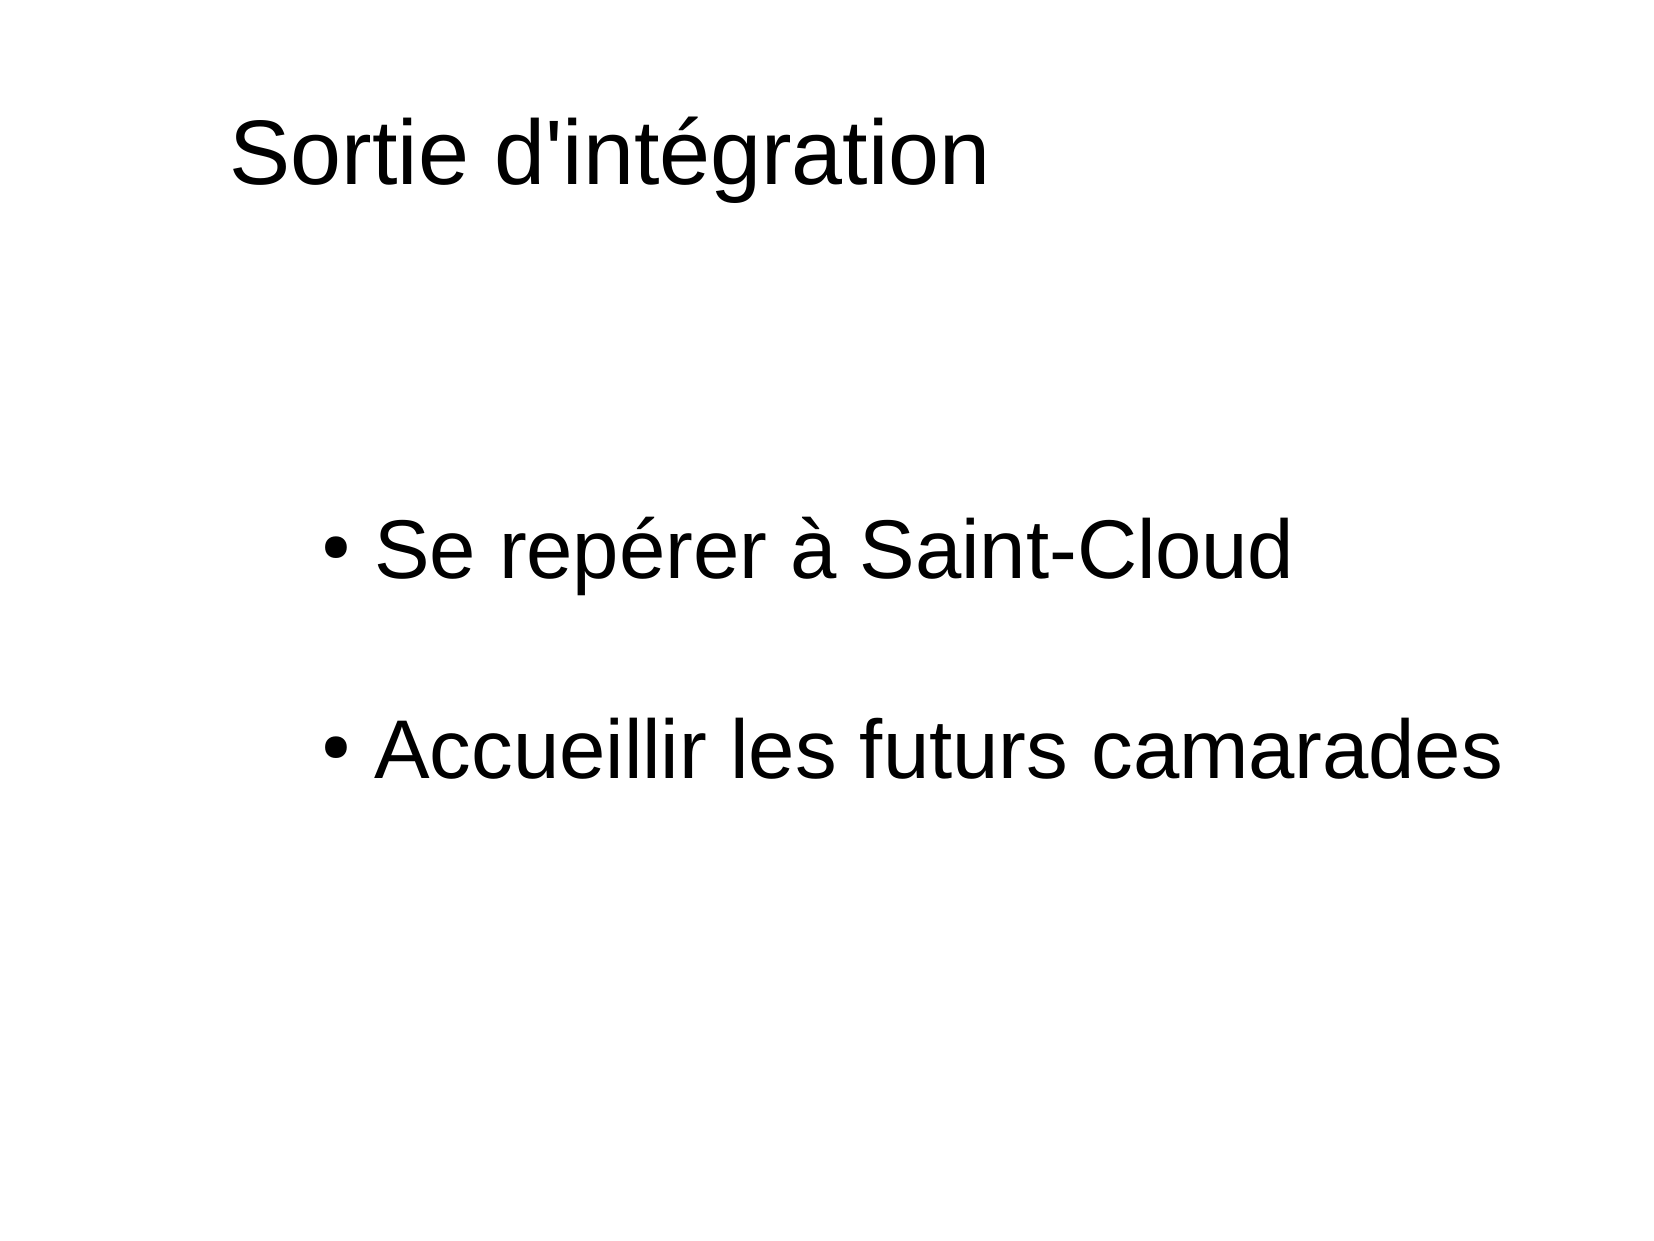

# Sortie d'intégration
Se repérer à Saint-Cloud
Accueillir les futurs camarades